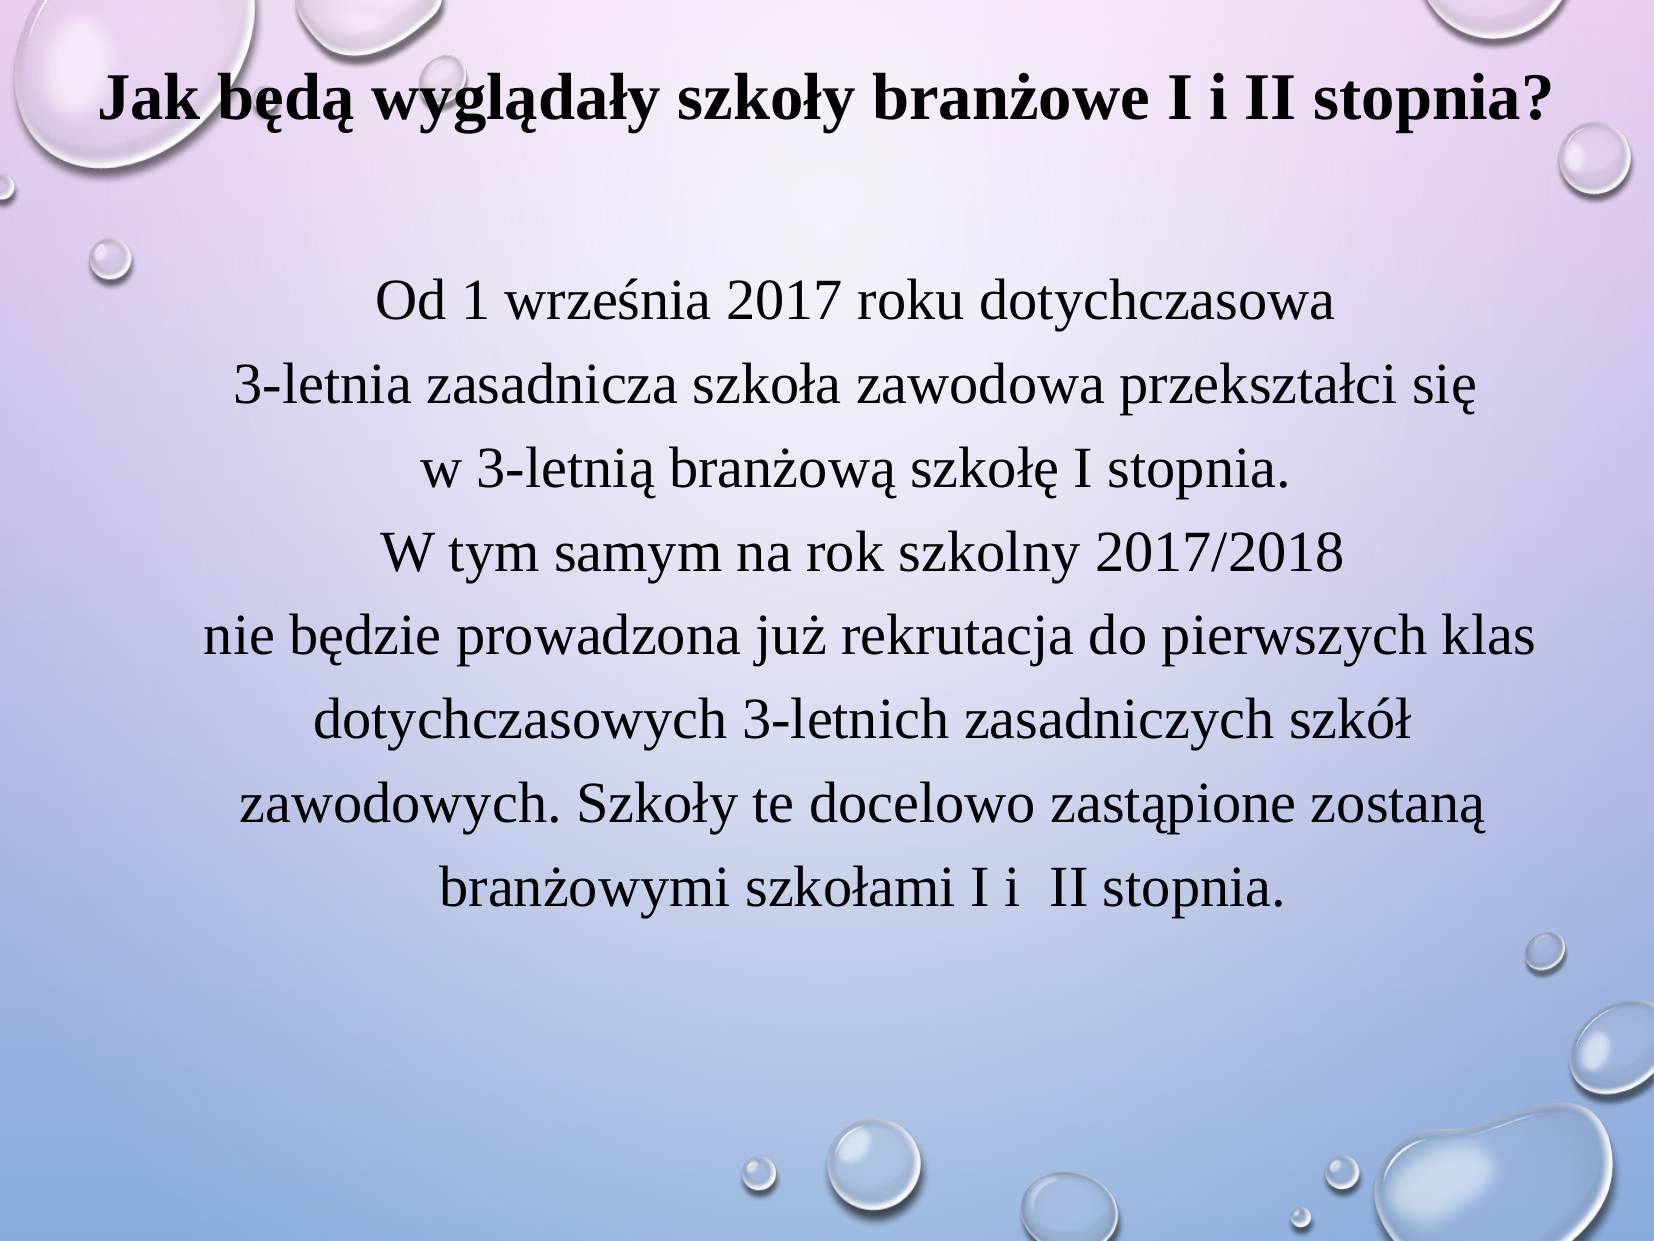

# Jak będą wyglądały szkoły branżowe I i II stopnia?
Od 1 września 2017 roku dotychczasowa
3-letnia zasadnicza szkoła zawodowa przekształci się
w 3-letnią branżową szkołę I stopnia.
W tym samym na rok szkolny 2017/2018
 nie będzie prowadzona już rekrutacja do pierwszych klas dotychczasowych 3-letnich zasadniczych szkół zawodowych. Szkoły te docelowo zastąpione zostaną branżowymi szkołami I i II stopnia.